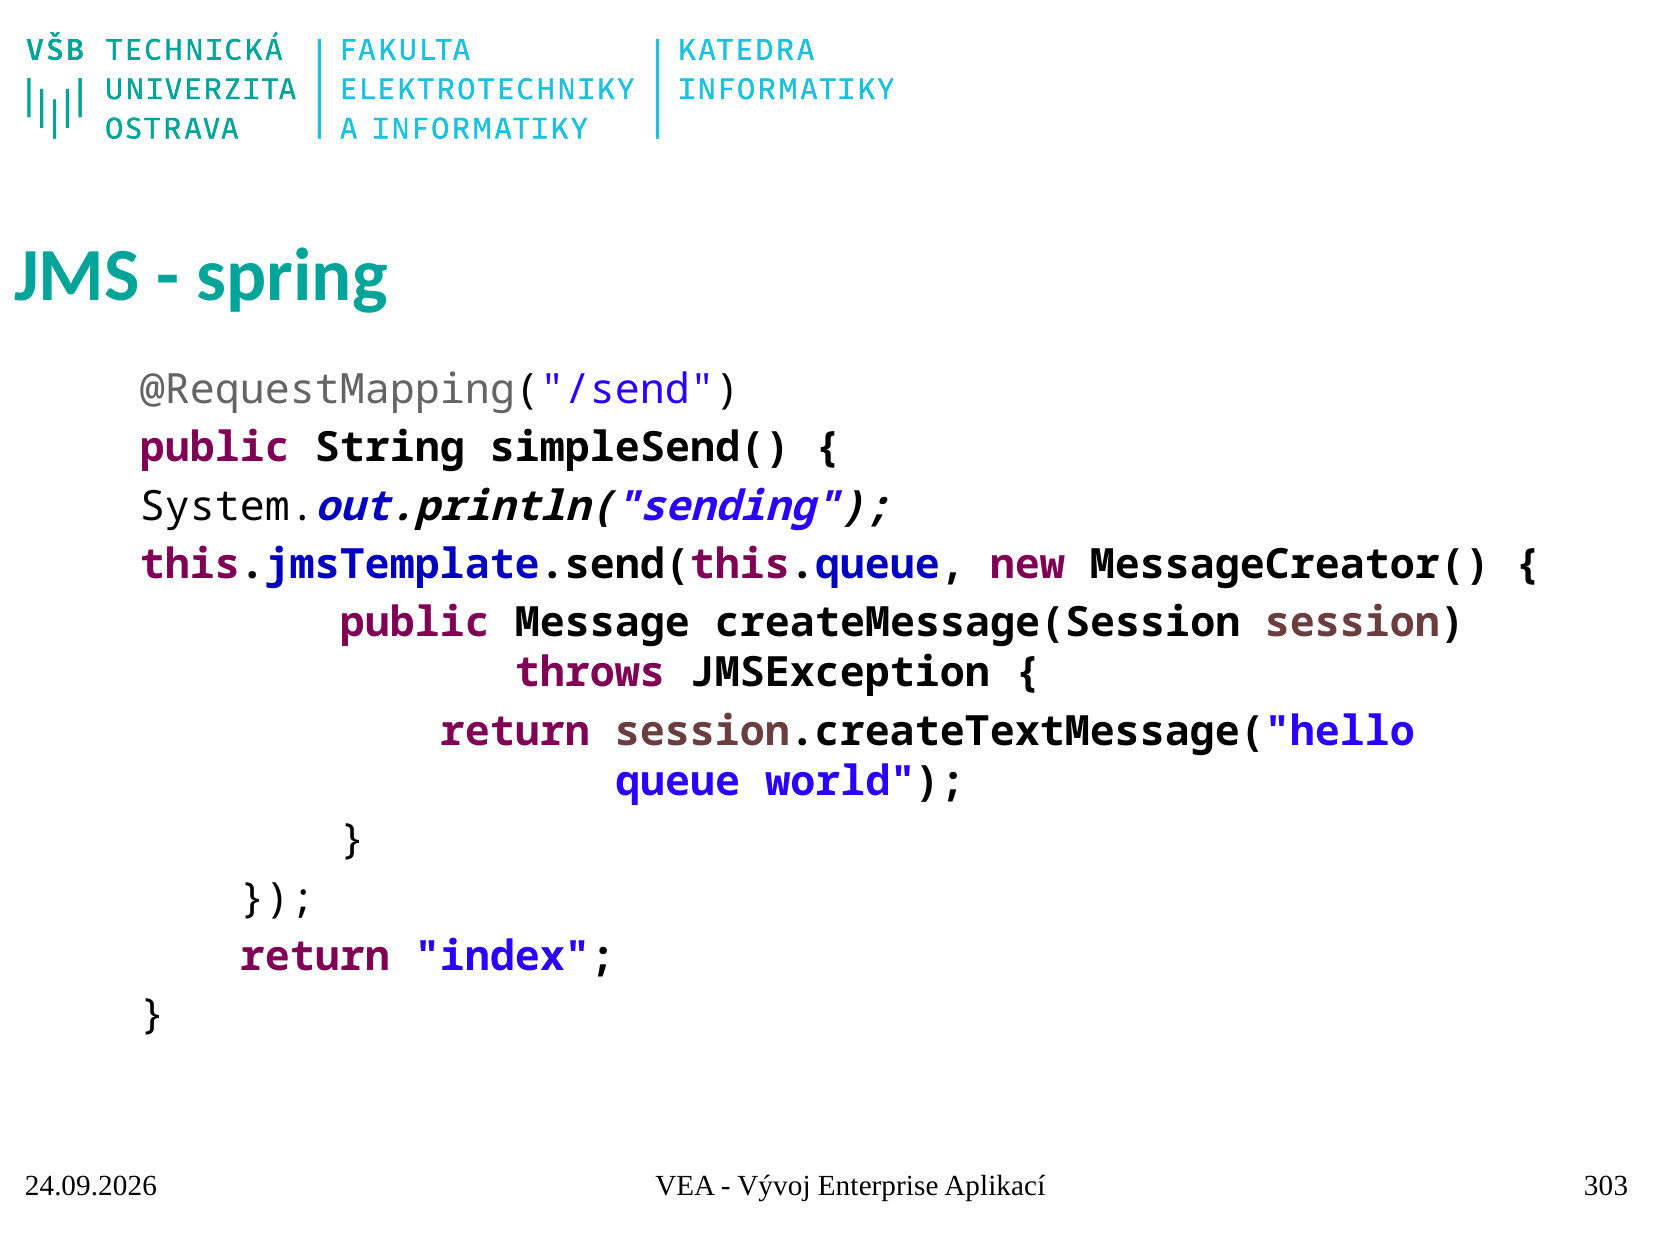

JMS - spring
# @RequestMapping("/send")
 public String simpleSend() {
 System.out.println("sending");
 this.jmsTemplate.send(this.queue, new MessageCreator() {
 public Message createMessage(Session session)
 throws JMSException {
 return session.createTextMessage("hello
 queue world");
 }
 });
 return "index";
 }
VEA - Vývoj Enterprise Aplikací
303